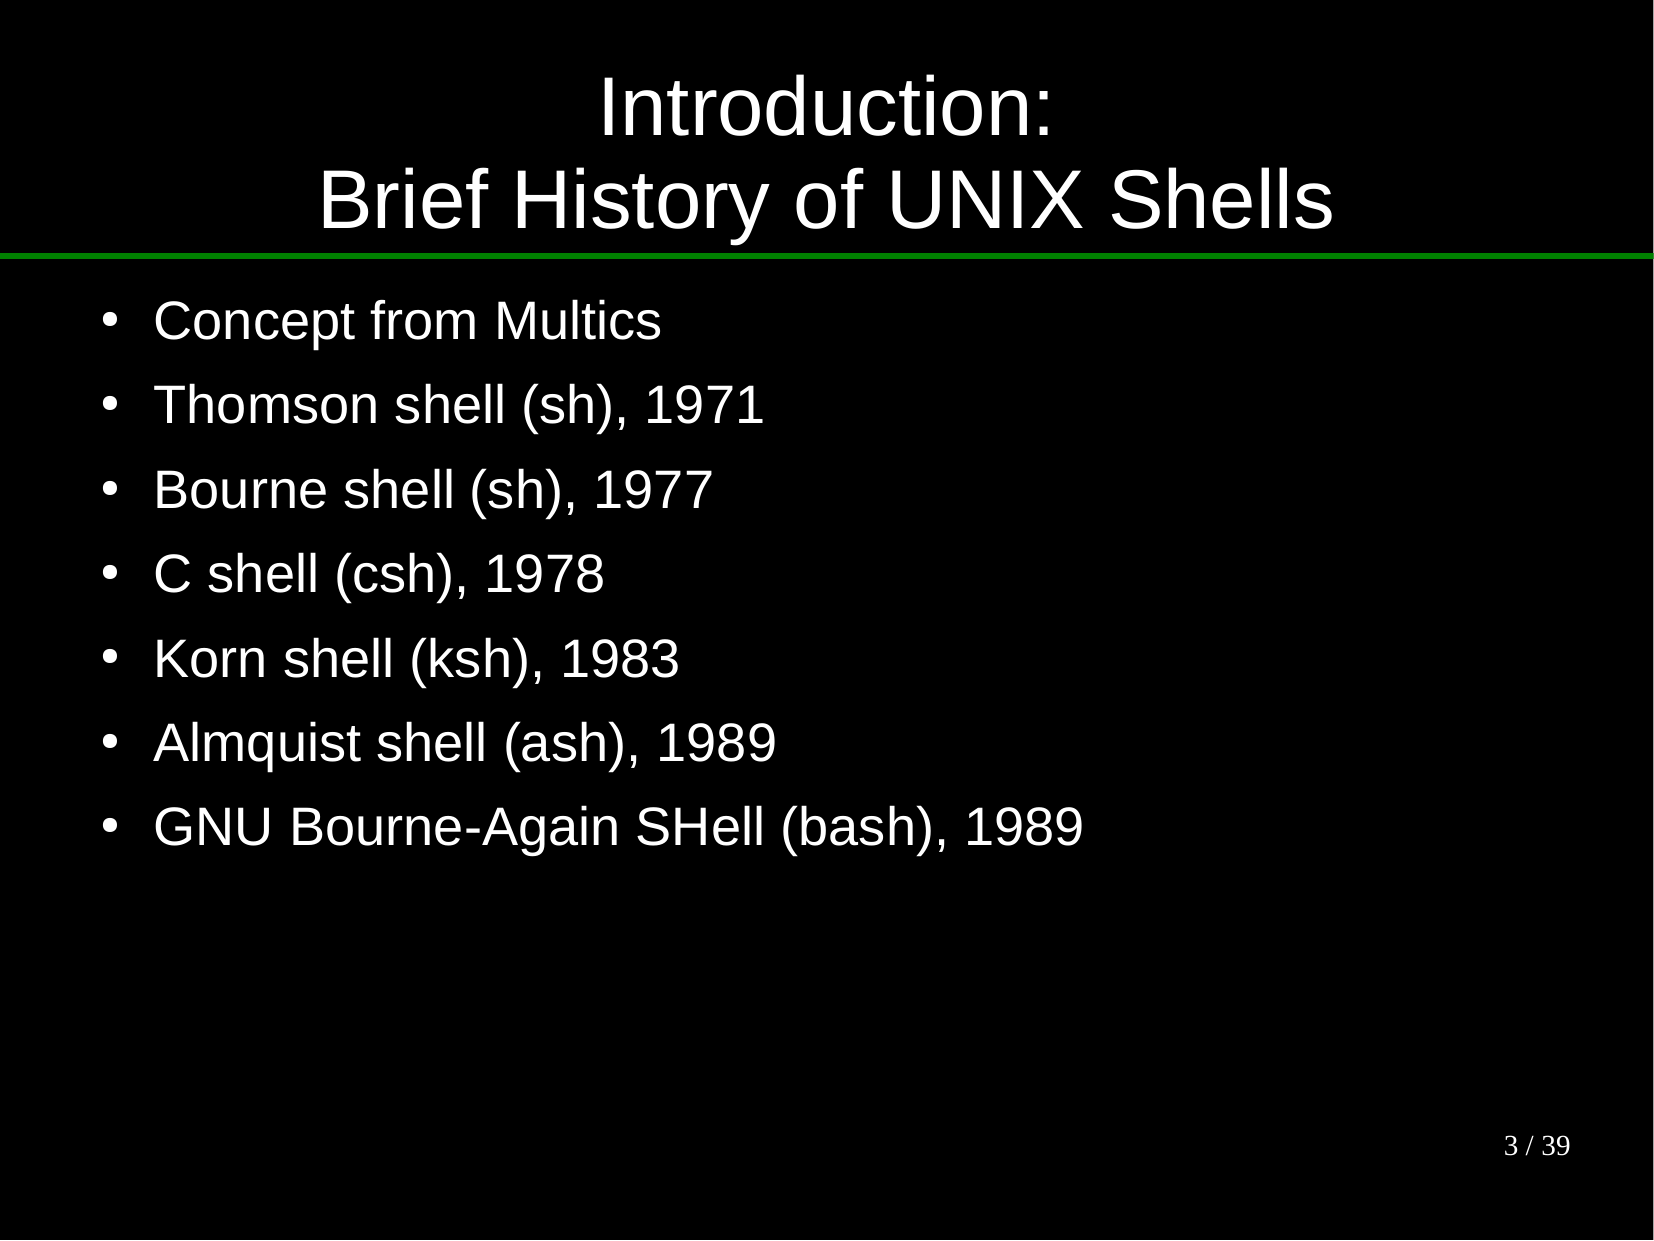

# Introduction: Brief History of UNIX Shells
Concept from Multics
Thomson shell (sh), 1971
Bourne shell (sh), 1977
C shell (csh), 1978
Korn shell (ksh), 1983
Almquist shell (ash), 1989
GNU Bourne-Again SHell (bash), 1989
3